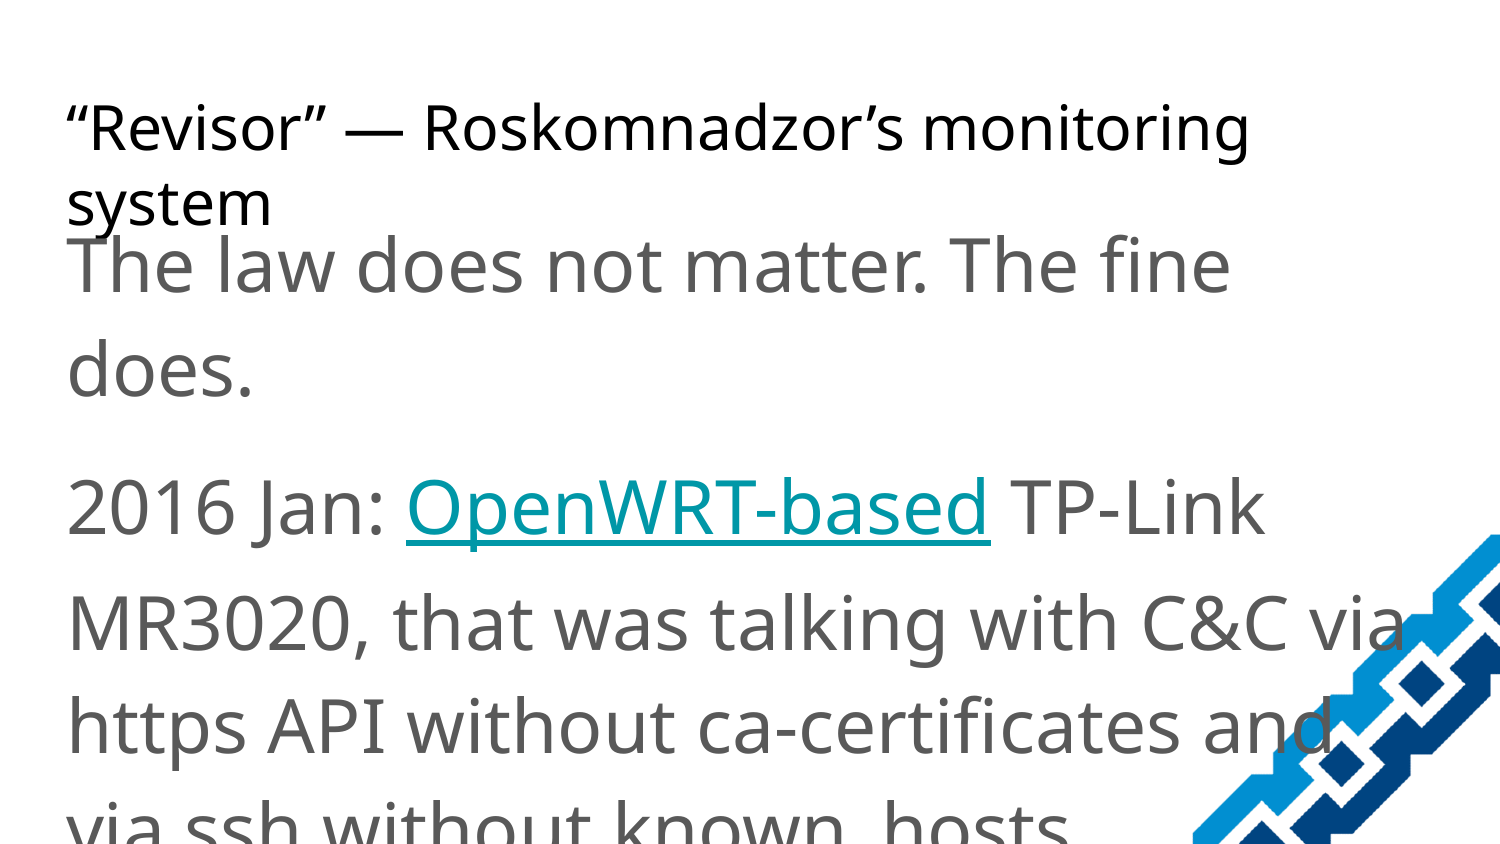

# “Revisor” — Roskomnadzor’s monitoring system
The law does not matter. The fine does.
2016 Jan: OpenWRT-based TP-Link MR3020, that was talking with C&C via https API without ca-certificates and via ssh without known_hosts